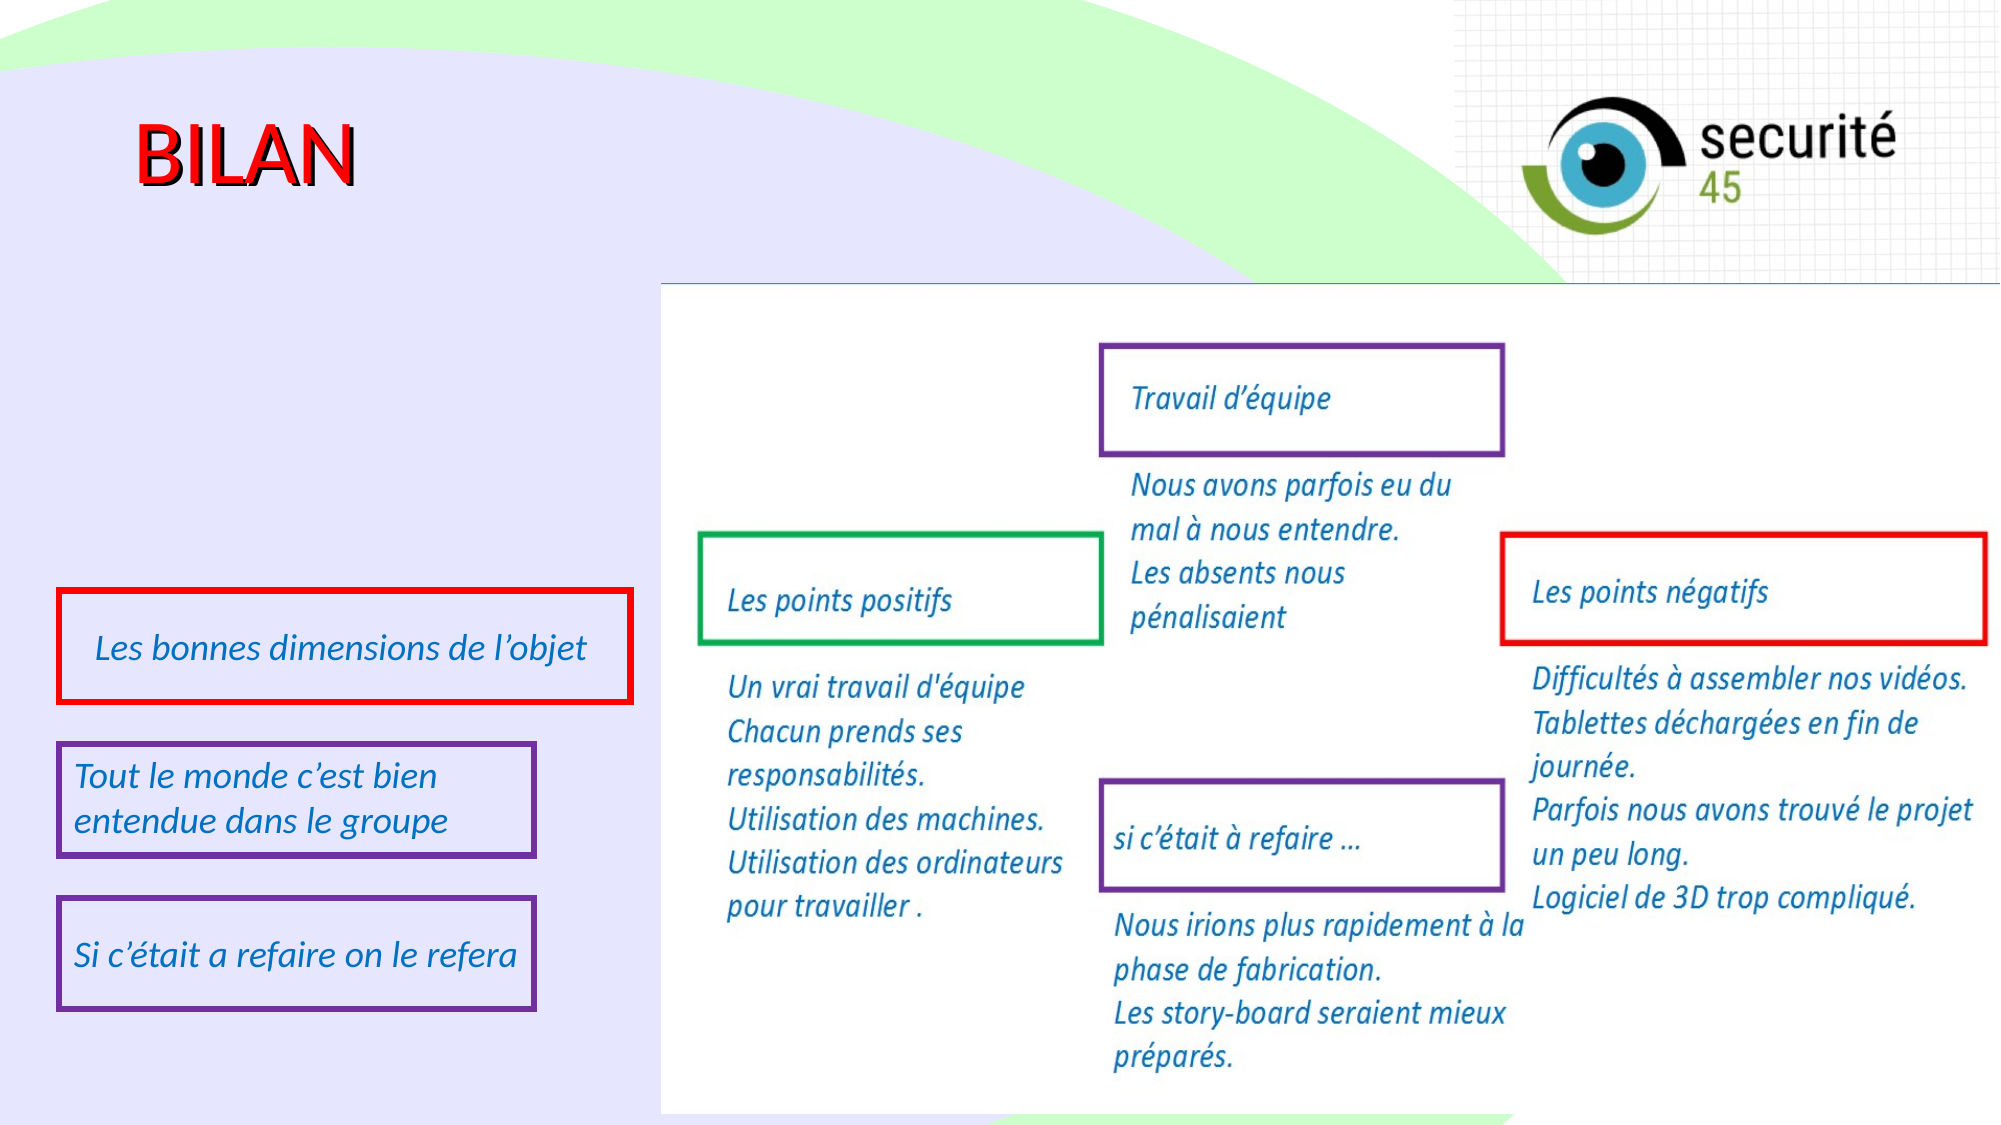

BILAN
Les bonnes dimensions de l’objet
Tout le monde c’est bien entendue dans le groupe
Si c’était a refaire on le refera